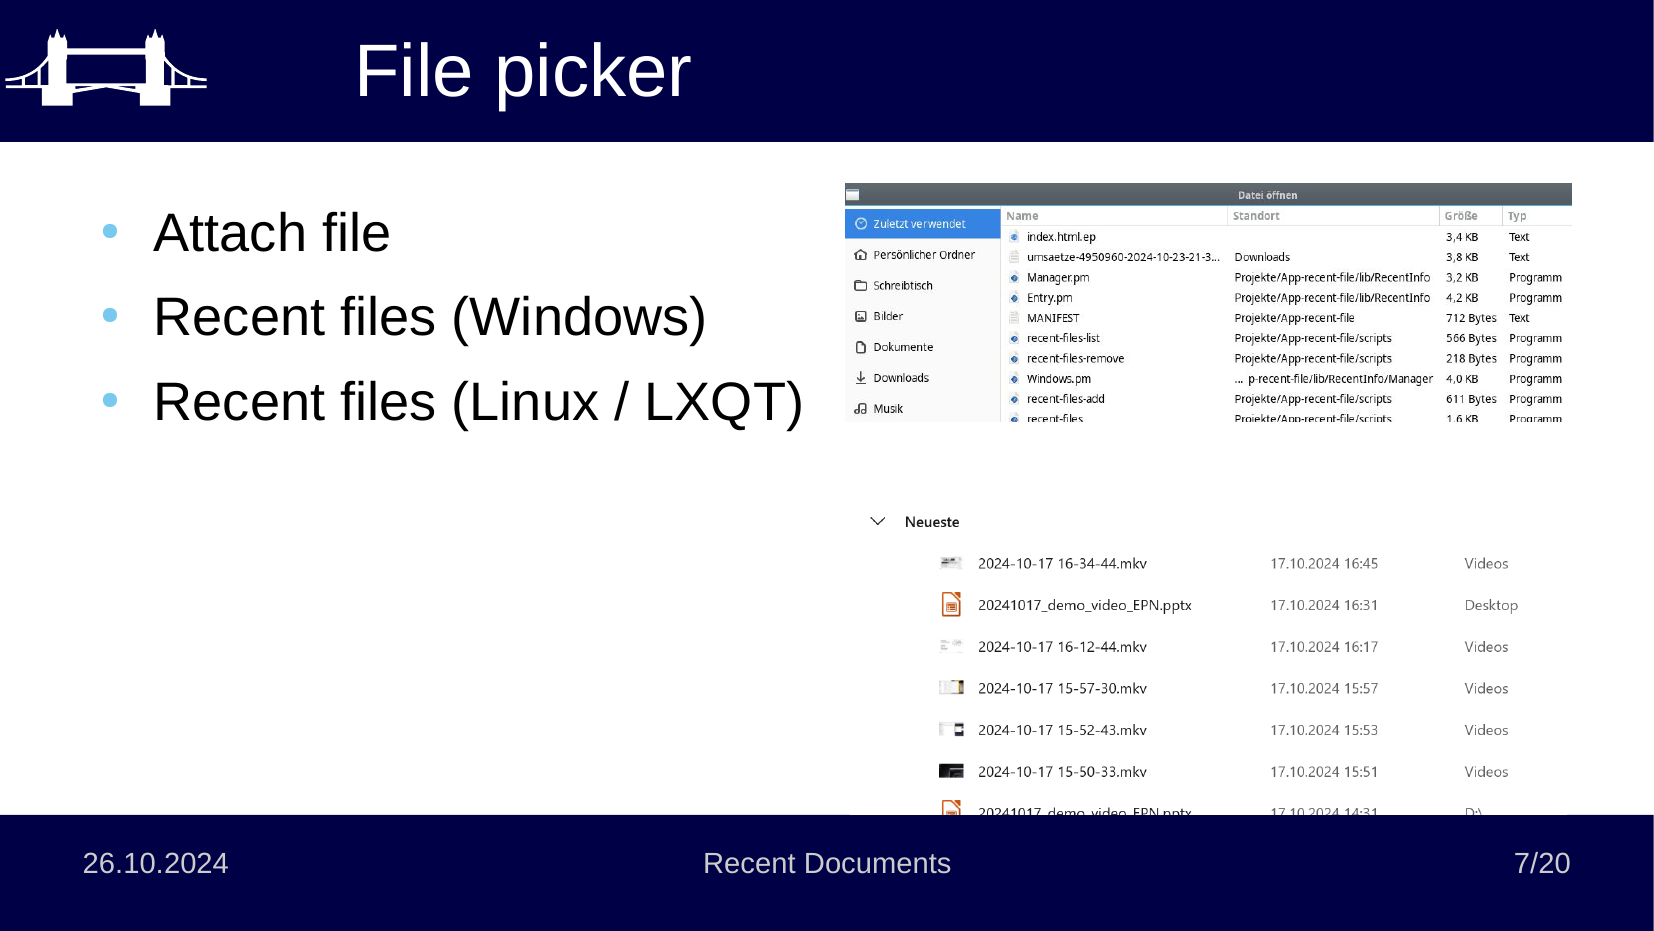

File picker
# Attach file
Recent files (Windows)
Recent files (Linux / LXQT)
08. März 2019
7